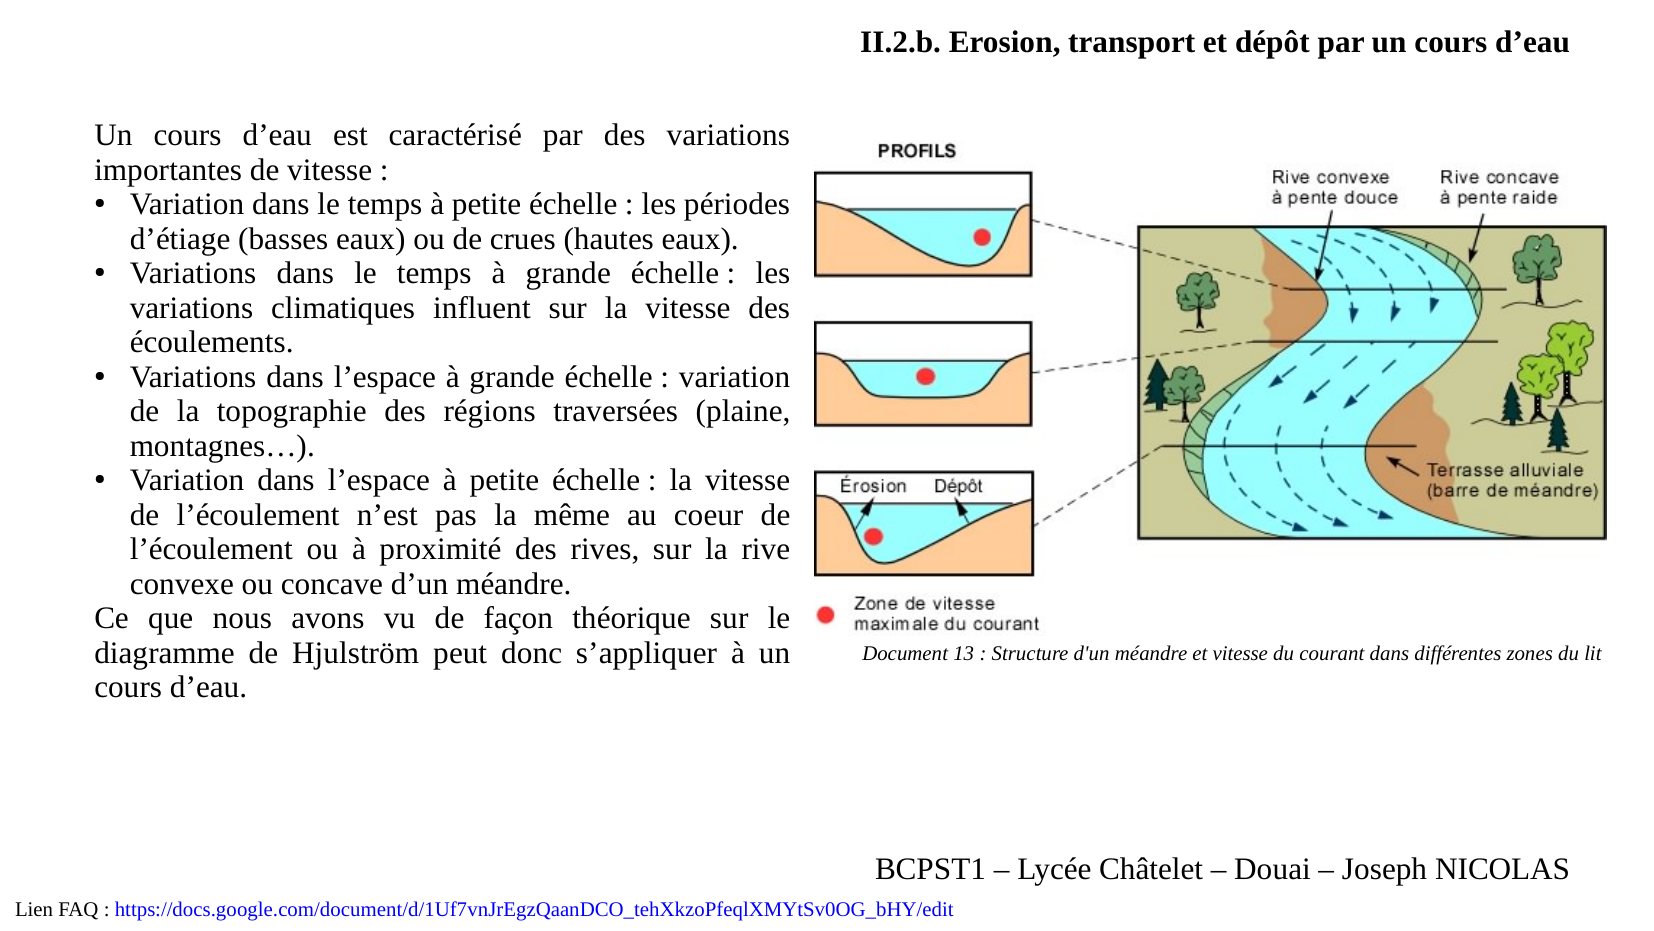

II.2.b. Erosion, transport et dépôt par un cours d’eau
Un cours d’eau est caractérisé par des variations importantes de vitesse :
Variation dans le temps à petite échelle : les périodes d’étiage (basses eaux) ou de crues (hautes eaux).
Variations dans le temps à grande échelle : les variations climatiques influent sur la vitesse des écoulements.
Variations dans l’espace à grande échelle : variation de la topographie des régions traversées (plaine, montagnes…).
Variation dans l’espace à petite échelle : la vitesse de l’écoulement n’est pas la même au coeur de l’écoulement ou à proximité des rives, sur la rive convexe ou concave d’un méandre.
Ce que nous avons vu de façon théorique sur le diagramme de Hjulström peut donc s’appliquer à un cours d’eau.
Document 13 : Structure d'un méandre et vitesse du courant dans différentes zones du lit
BCPST1 – Lycée Châtelet – Douai – Joseph NICOLAS
Lien FAQ : https://docs.google.com/document/d/1Uf7vnJrEgzQaanDCO_tehXkzoPfeqlXMYtSv0OG_bHY/edit